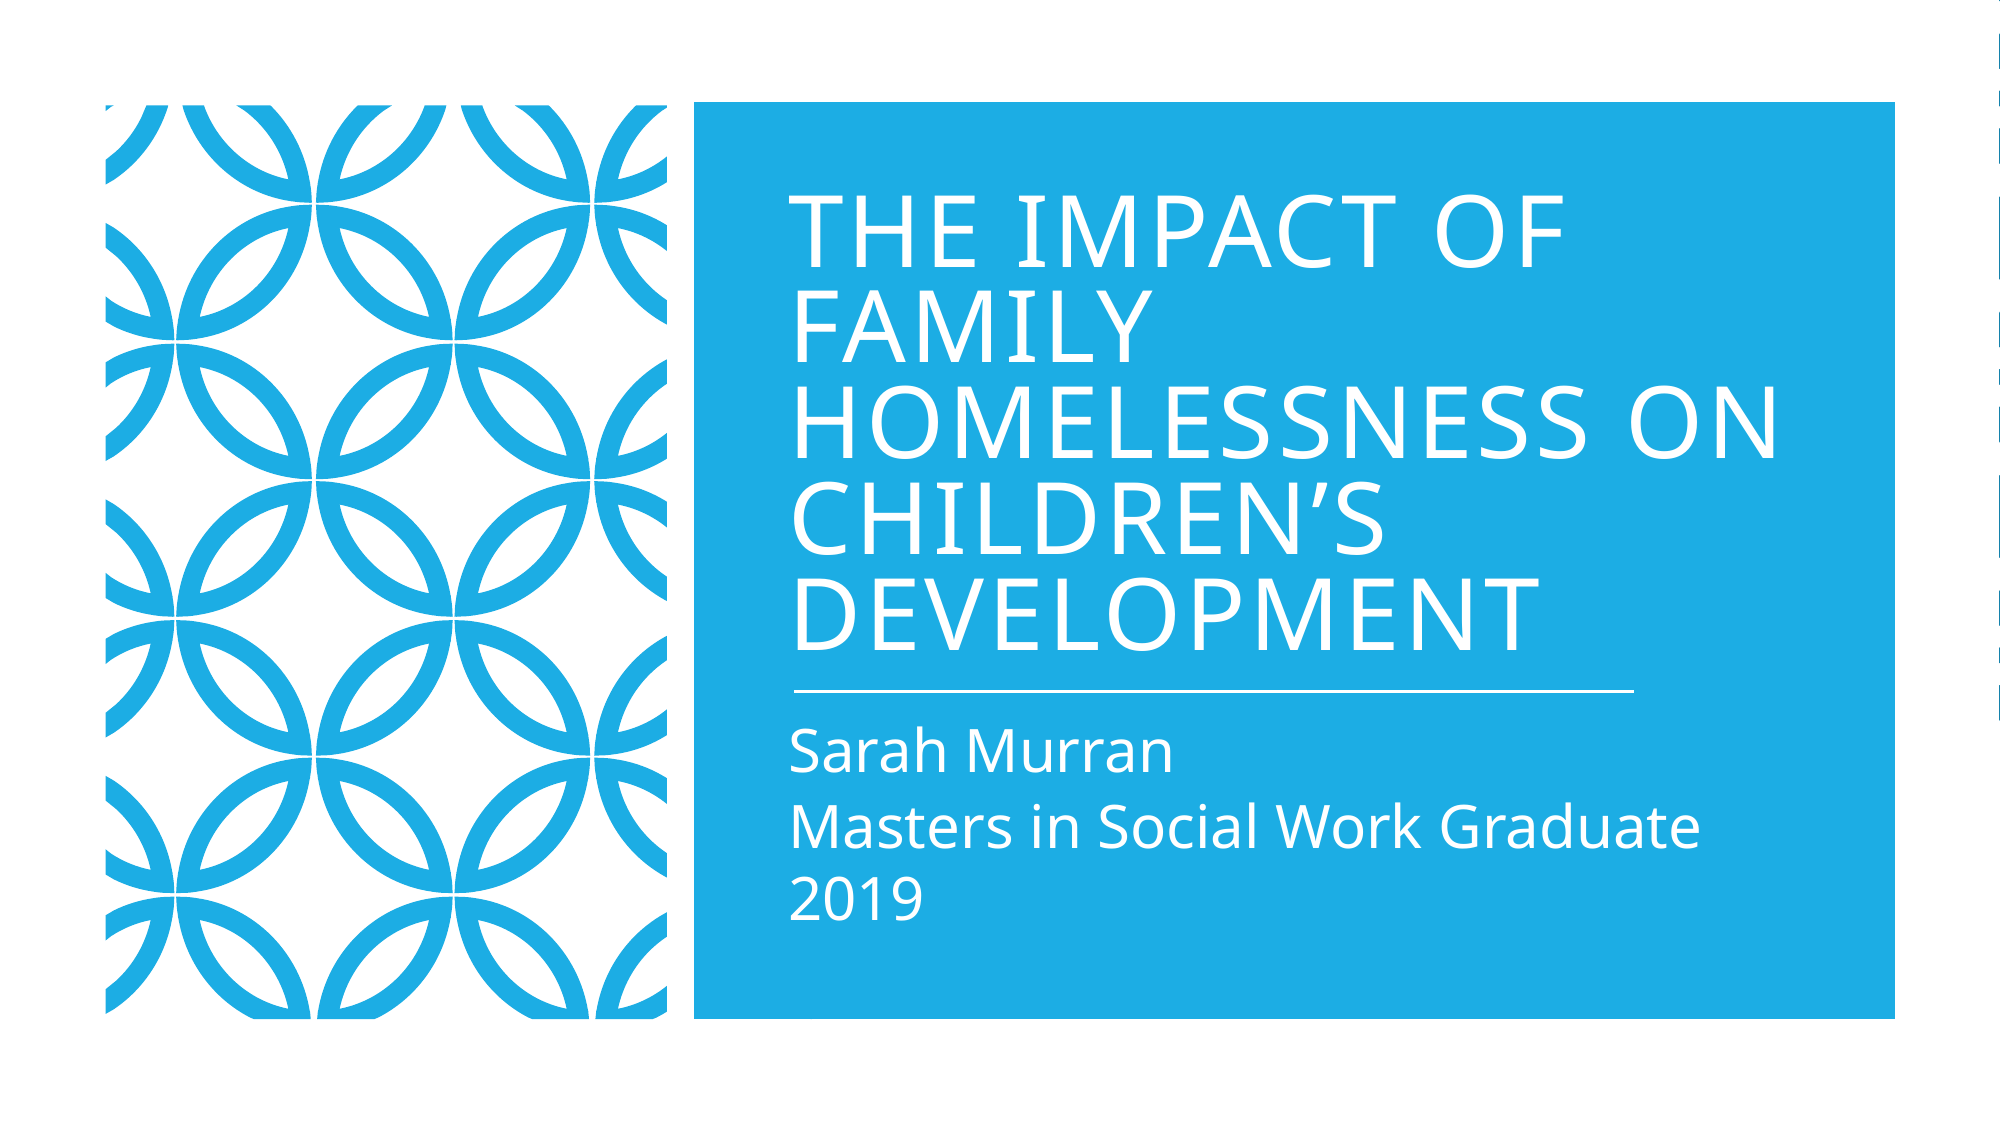

# The Impact of Family Homelessness on Children’s Development
Sarah Murran
Masters in Social Work Graduate 2019